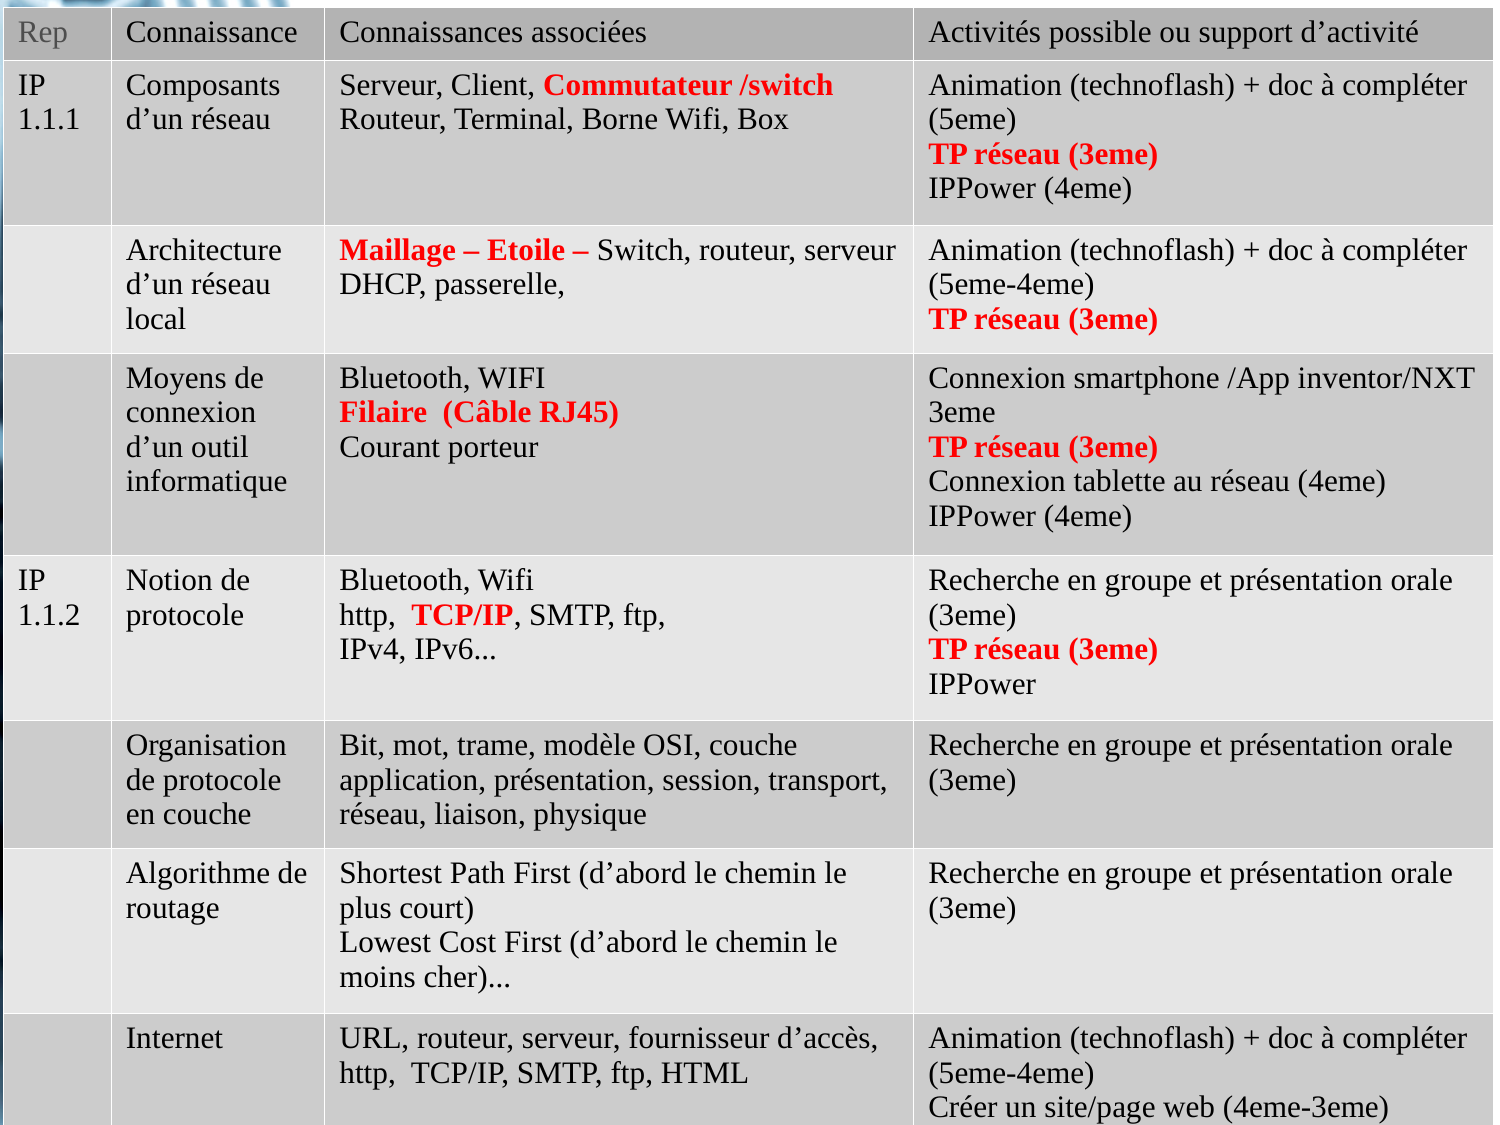

| Rep | Connaissance | Connaissances associées | Activités possible ou support d’activité |
| --- | --- | --- | --- |
| IP 1.1.1 | Composants d’un réseau | Serveur, Client, Commutateur /switch Routeur, Terminal, Borne Wifi, Box | Animation (technoflash) + doc à compléter (5eme) TP réseau (3eme) IPPower (4eme) |
| | Architecture d’un réseau local | Maillage – Etoile – Switch, routeur, serveur DHCP, passerelle, | Animation (technoflash) + doc à compléter (5eme-4eme) TP réseau (3eme) |
| | Moyens de connexion d’un outil informatique | Bluetooth, WIFI Filaire (Câble RJ45) Courant porteur | Connexion smartphone /App inventor/NXT 3eme TP réseau (3eme) Connexion tablette au réseau (4eme) IPPower (4eme) |
| IP 1.1.2 | Notion de protocole | Bluetooth, Wifi http, TCP/IP, SMTP, ftp, IPv4, IPv6... | Recherche en groupe et présentation orale (3eme) TP réseau (3eme) IPPower |
| | Organisation de protocole en couche | Bit, mot, trame, modèle OSI, couche application, présentation, session, transport, réseau, liaison, physique | Recherche en groupe et présentation orale (3eme) |
| | Algorithme de routage | Shortest Path First (d’abord le chemin le plus court) Lowest Cost First (d’abord le chemin le moins cher)... | Recherche en groupe et présentation orale (3eme) |
| | Internet | URL, routeur, serveur, fournisseur d’accès, http, TCP/IP, SMTP, ftp, HTML | Animation (technoflash) + doc à compléter (5eme-4eme) Créer un site/page web (4eme-3eme) |
#
LSU – Journée départementale
Compétences LSU : rentrer les compétences travaillées dans les outils d’évaluations (Pronote, Liberscol)
Journée départementale